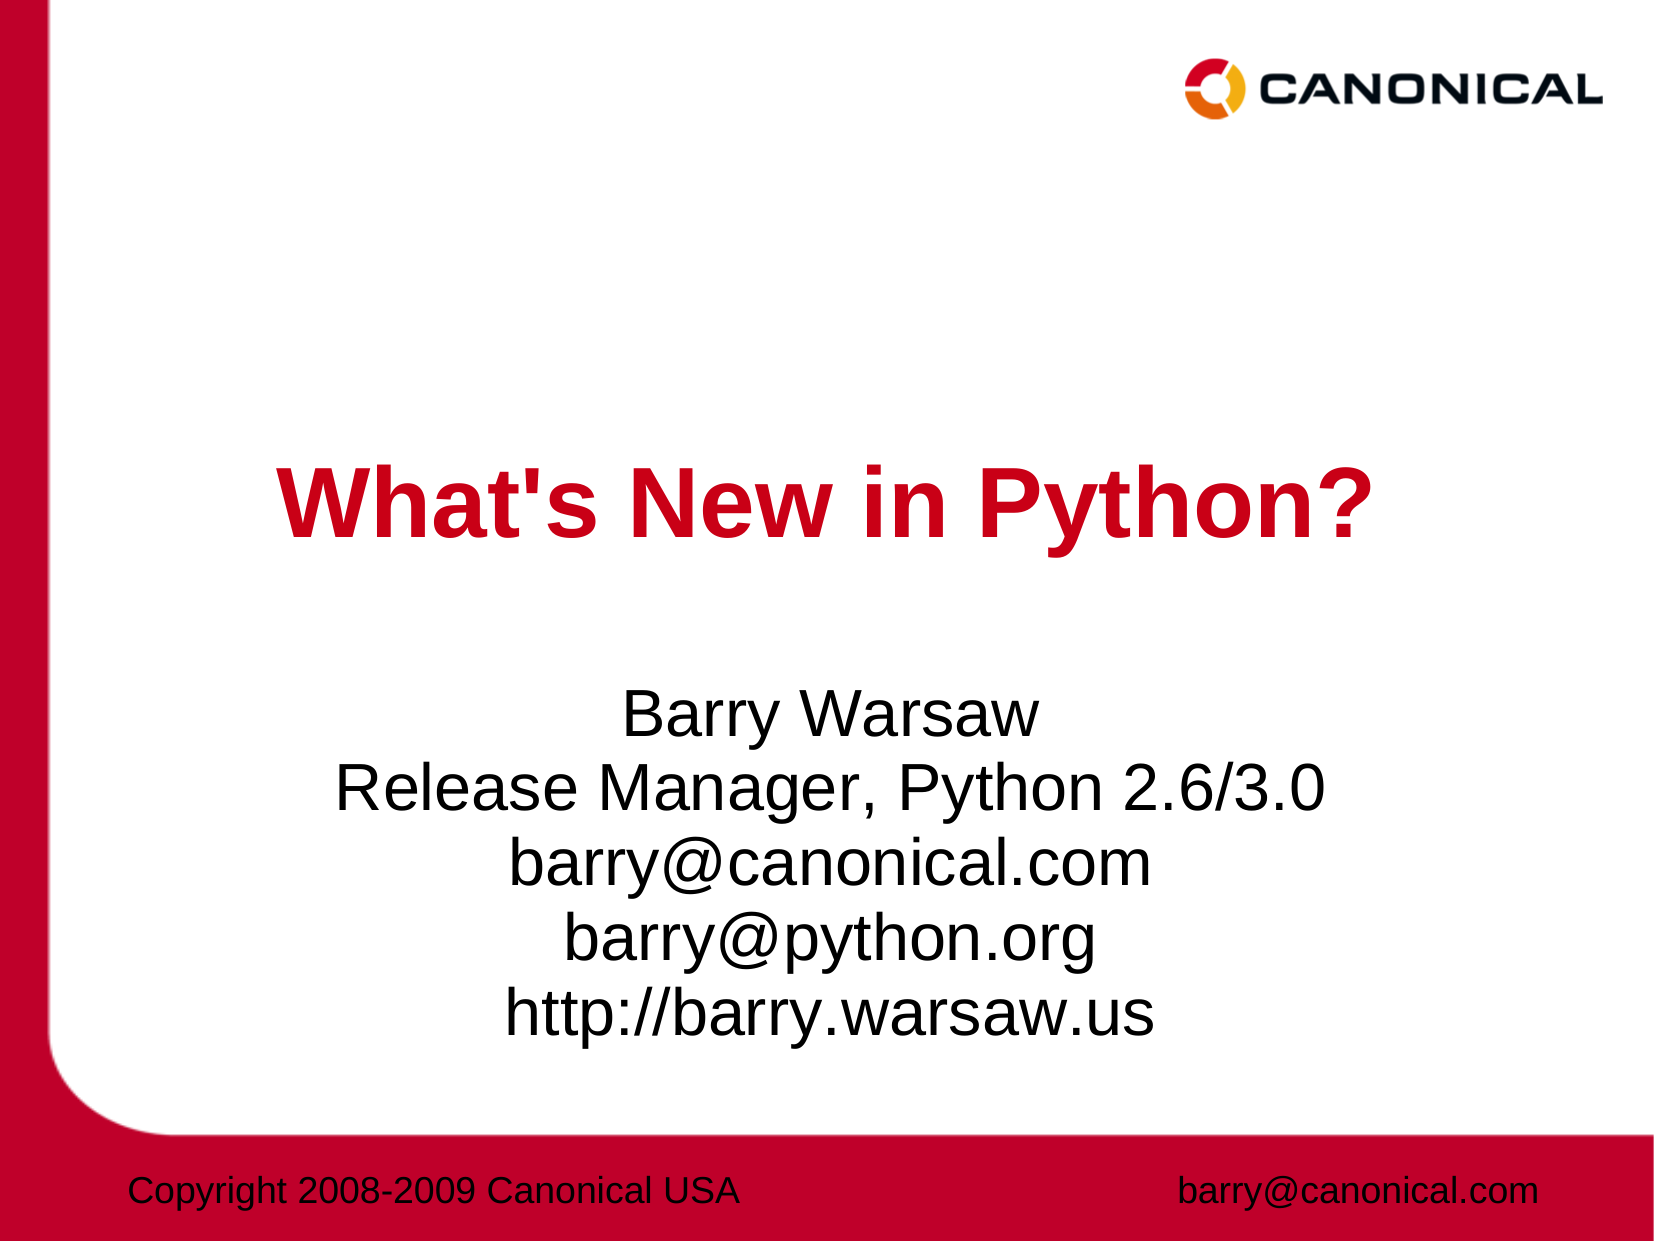

# What's New in Python?
Barry Warsaw
Release Manager, Python 2.6/3.0
barry@canonical.com
barry@python.org
http://barry.warsaw.us